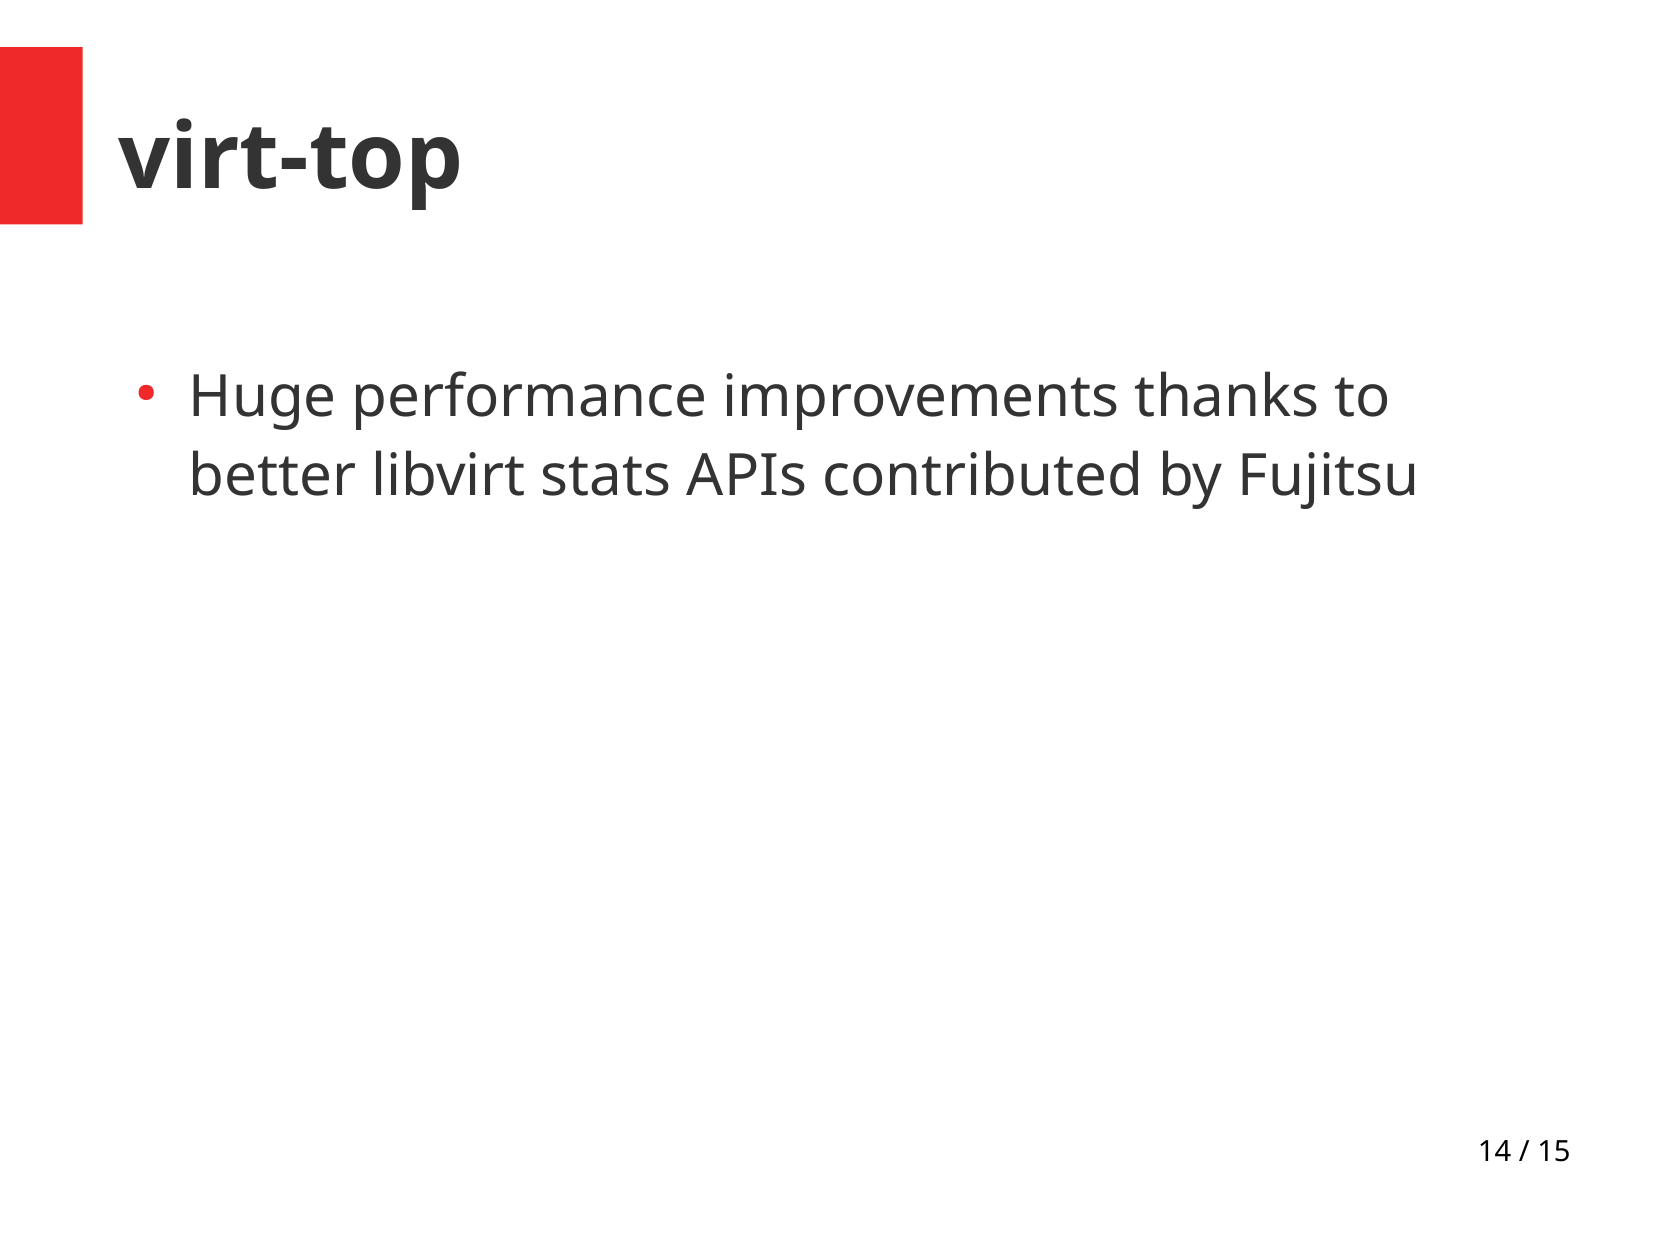

# virt-top
Huge performance improvements thanks to better libvirt stats APIs contributed by Fujitsu
14